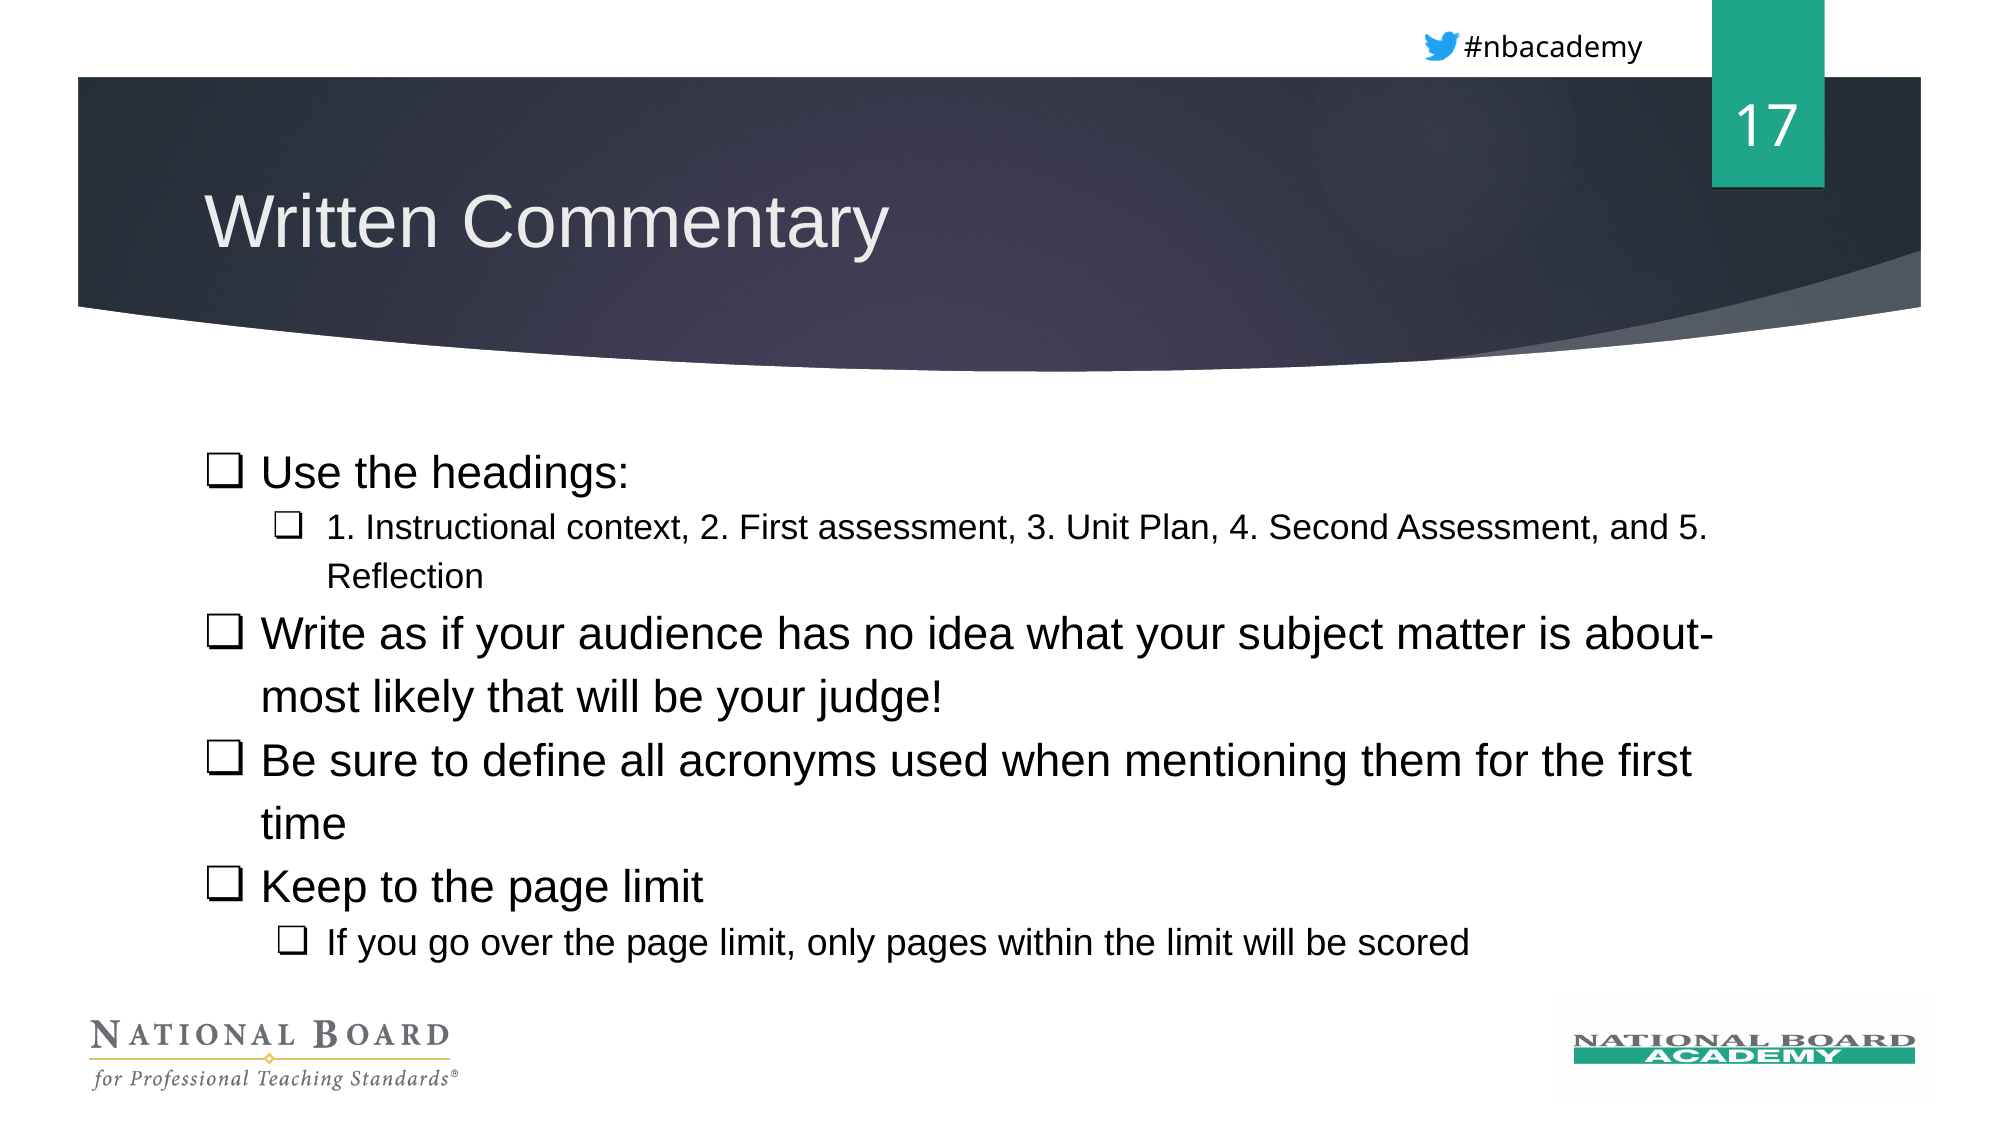

# Written Commentary
Use the headings:
1. Instructional context, 2. First assessment, 3. Unit Plan, 4. Second Assessment, and 5. Reflection
Write as if your audience has no idea what your subject matter is about- most likely that will be your judge!
Be sure to define all acronyms used when mentioning them for the first time
Keep to the page limit
If you go over the page limit, only pages within the limit will be scored